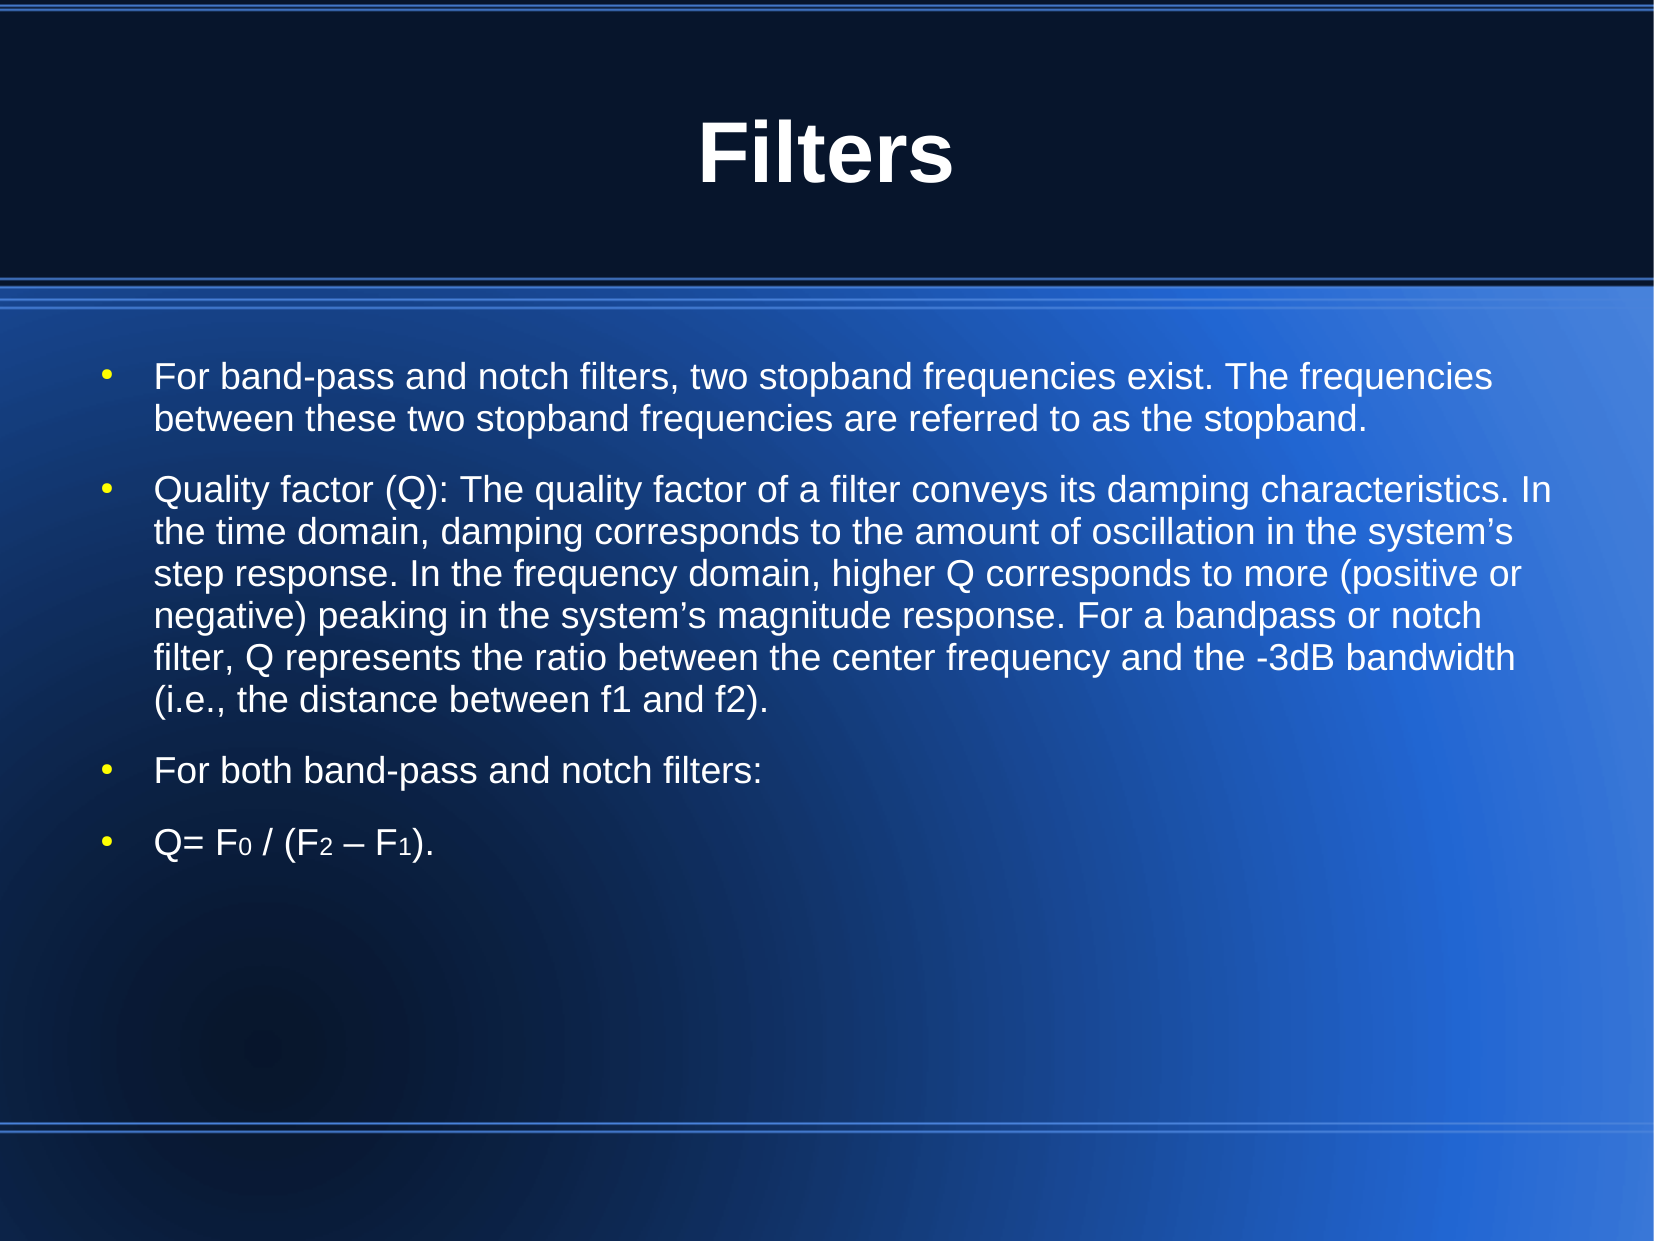

# Filters
For band-pass and notch filters, two stopband frequencies exist. The frequencies between these two stopband frequencies are referred to as the stopband.
Quality factor (Q): The quality factor of a filter conveys its damping characteristics. In the time domain, damping corresponds to the amount of oscillation in the system’s step response. In the frequency domain, higher Q corresponds to more (positive or negative) peaking in the system’s magnitude response. For a bandpass or notch filter, Q represents the ratio between the center frequency and the -3dB bandwidth (i.e., the distance between f1 and f2).
For both band-pass and notch filters:
Q= F0 / (F2 – F1).